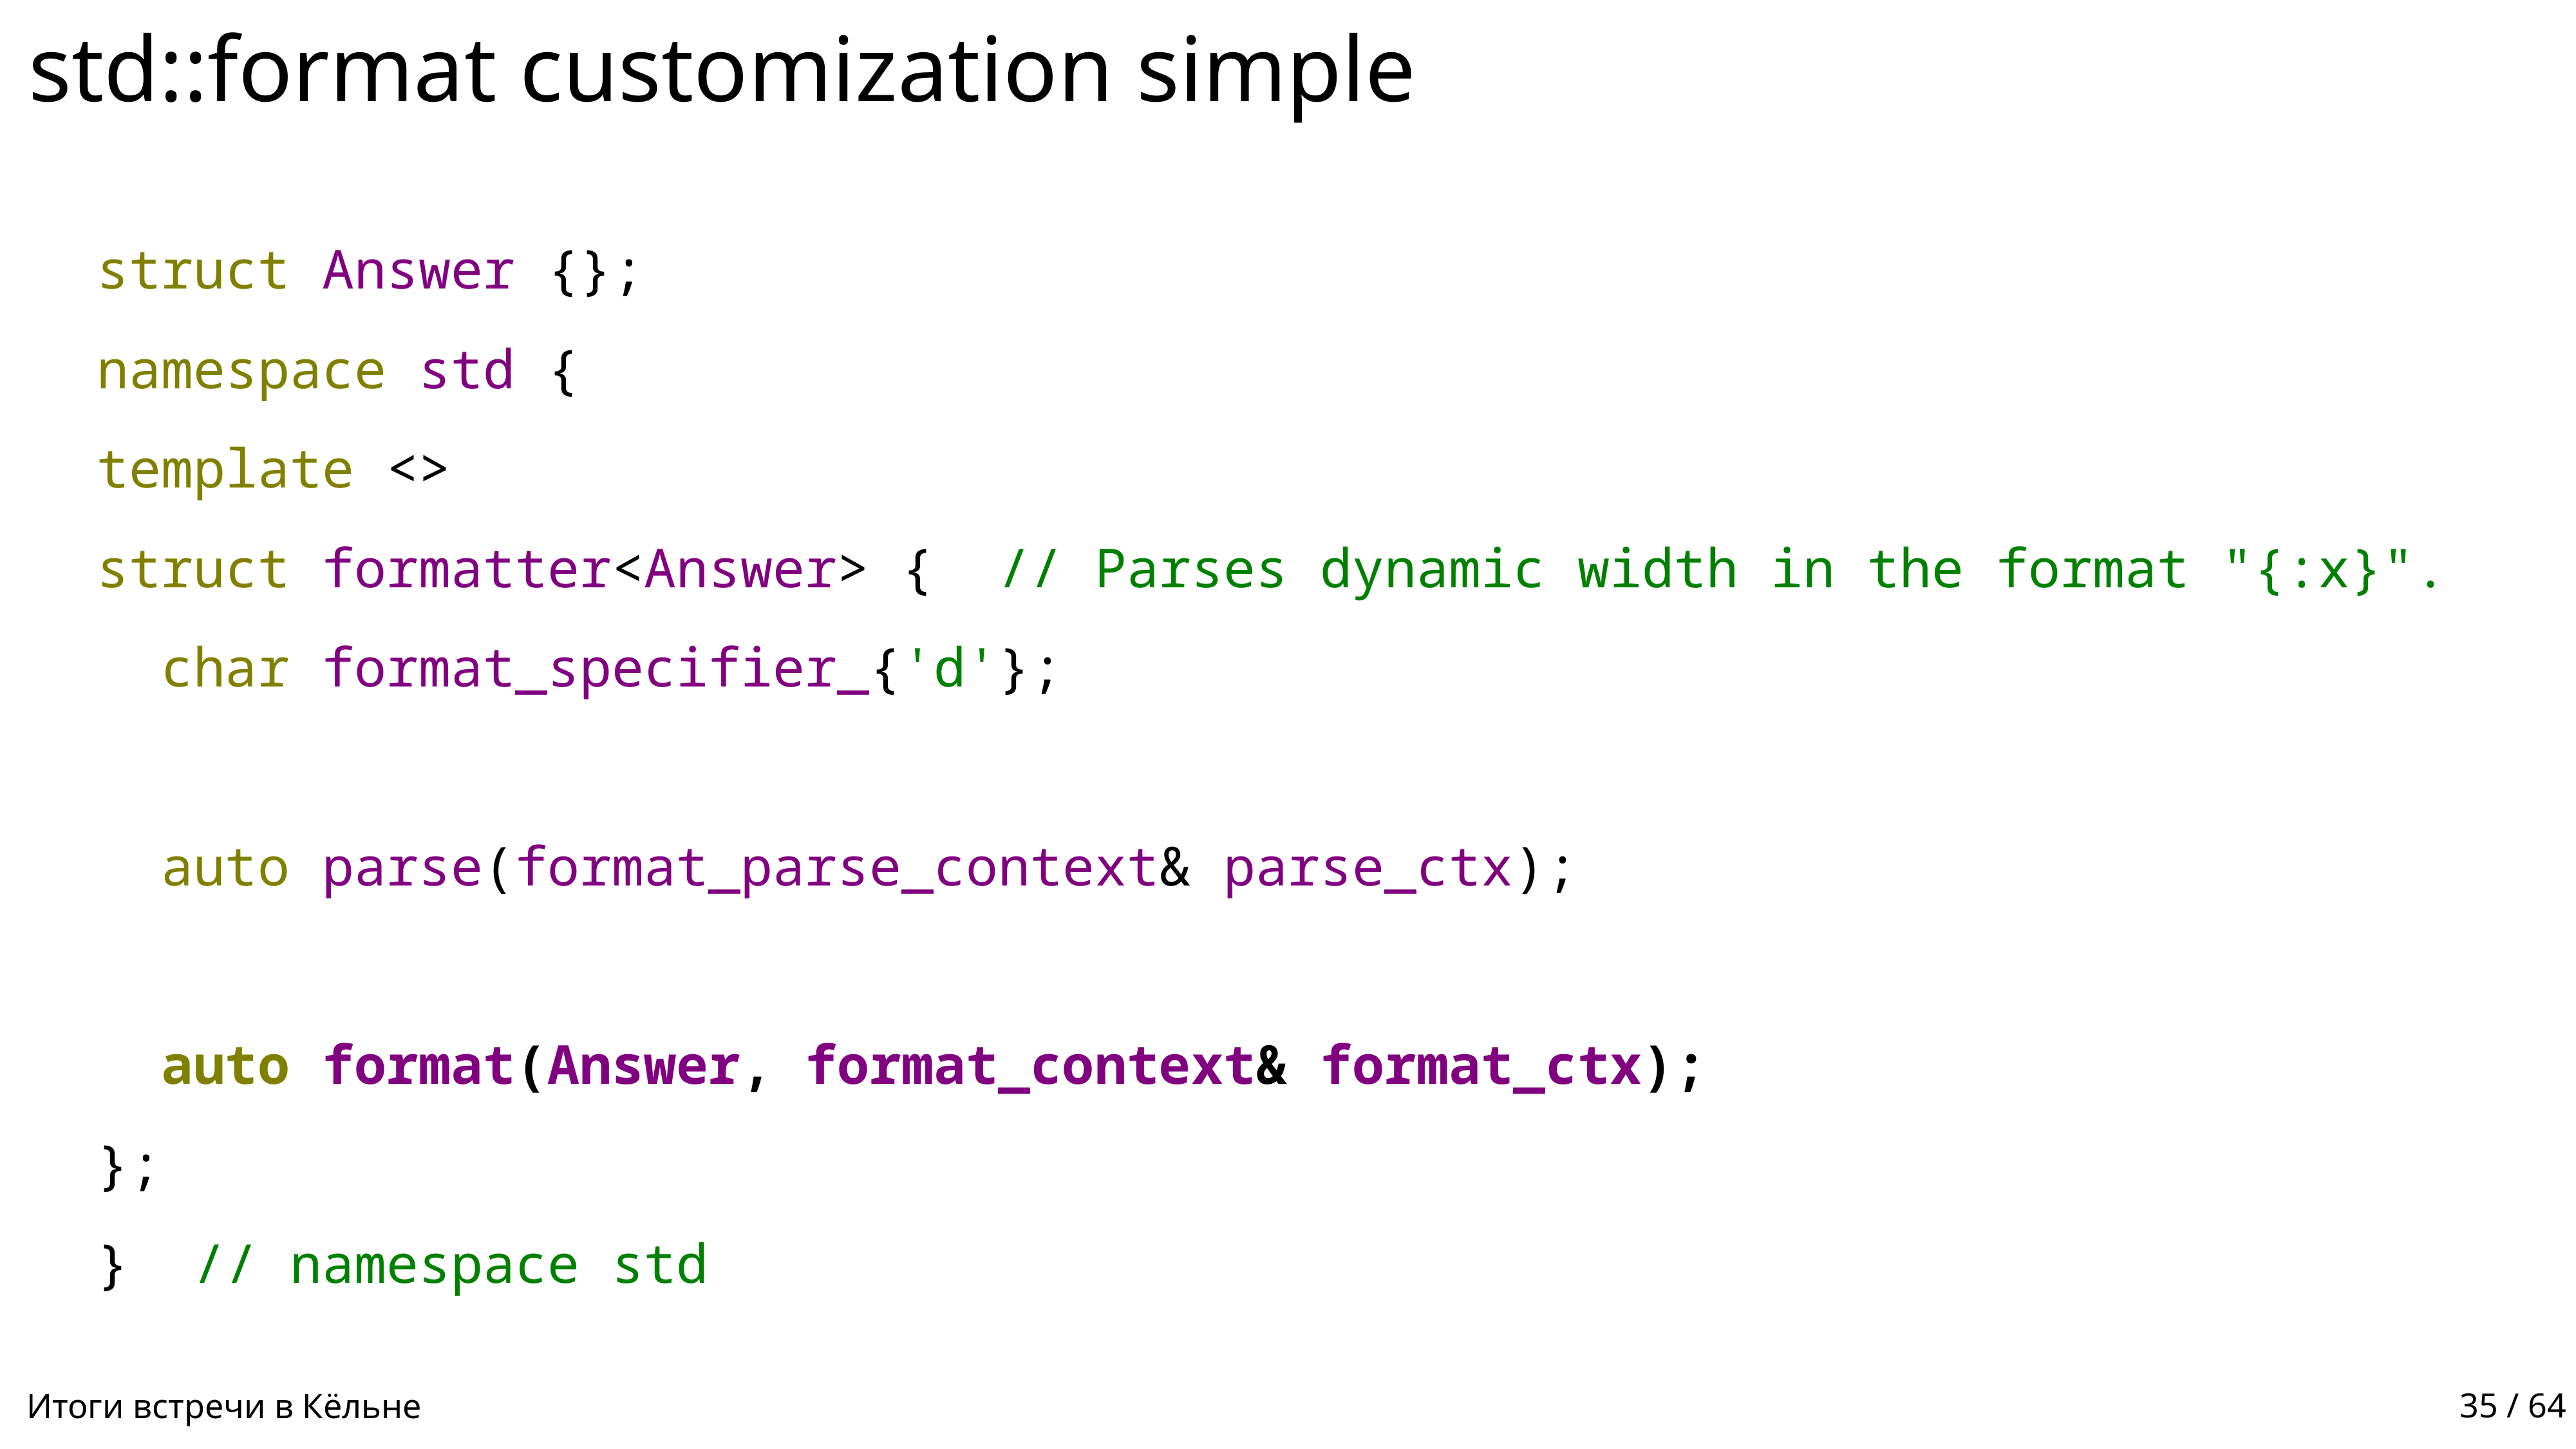

# std::format customization simple
struct Answer {};
namespace std {
template <>
struct formatter<Answer> { // Parses dynamic width in the format "{:x}".
 char format_specifier_{'d'};
 auto parse(format_parse_context& parse_ctx);
 auto format(Answer, format_context& format_ctx);
};
} // namespace std
Итоги встречи в Кёльне